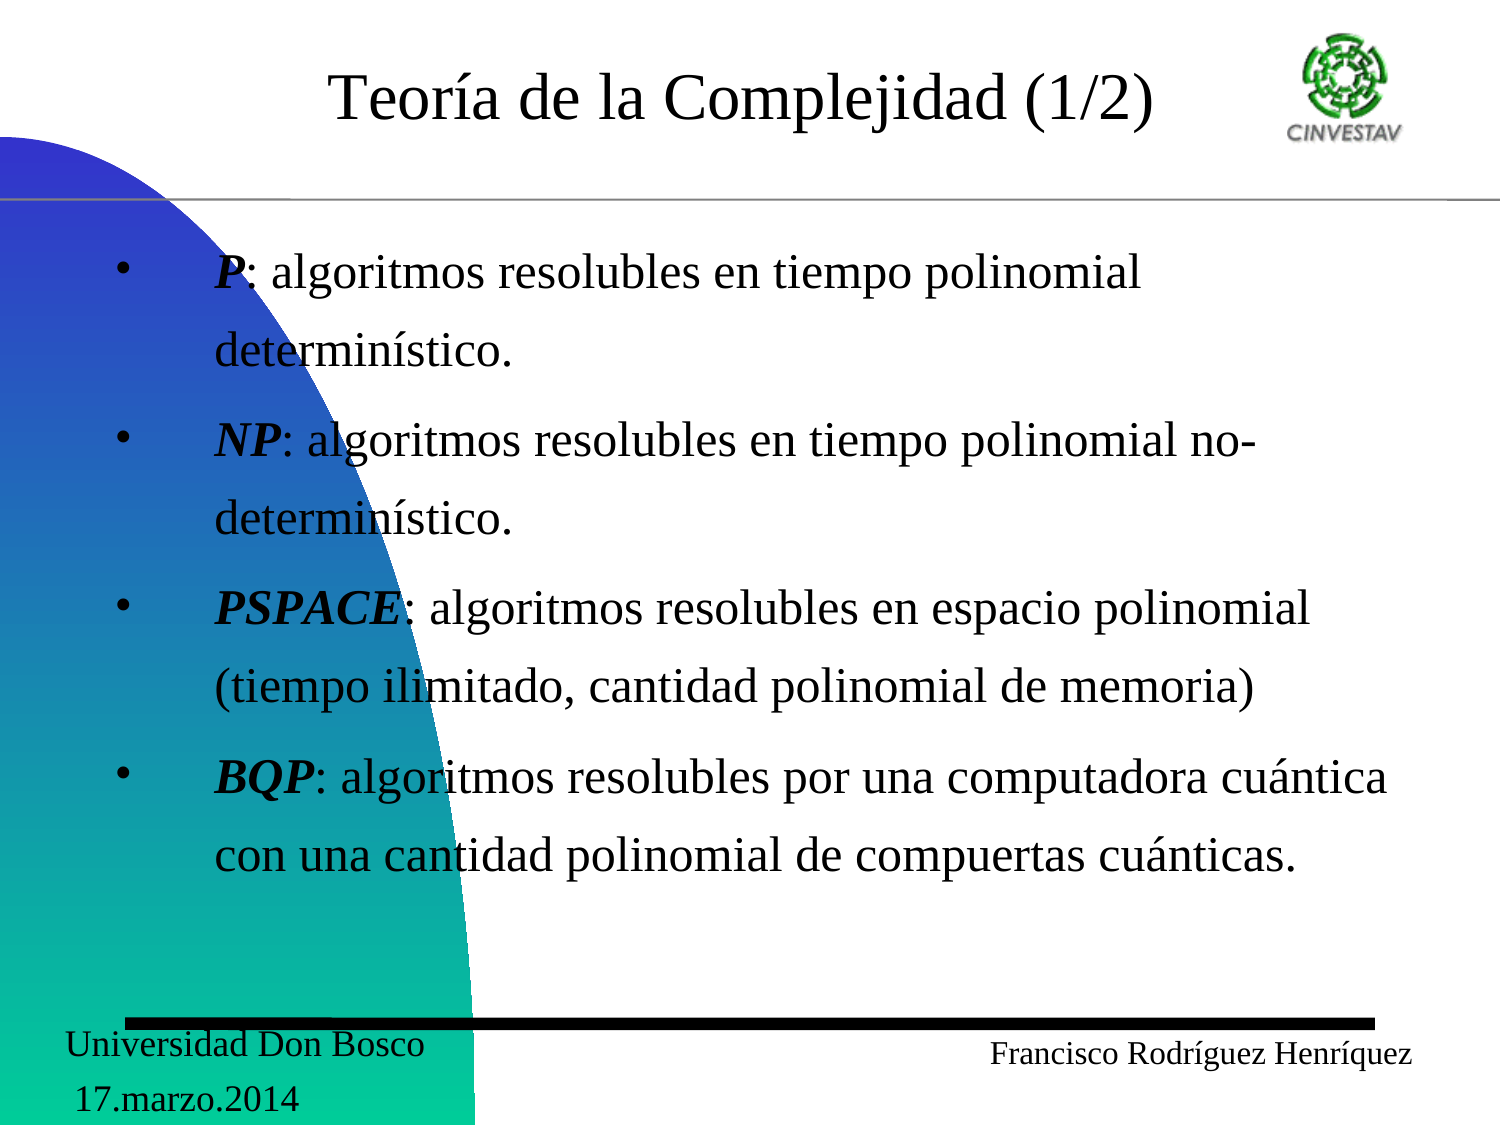

Teoría de la Complejidad (1/2)
P: algoritmos resolubles en tiempo polinomial determinístico.
NP: algoritmos resolubles en tiempo polinomial no-determinístico.
PSPACE: algoritmos resolubles en espacio polinomial (tiempo ilimitado, cantidad polinomial de memoria)
BQP: algoritmos resolubles por una computadora cuántica con una cantidad polinomial de compuertas cuánticas.